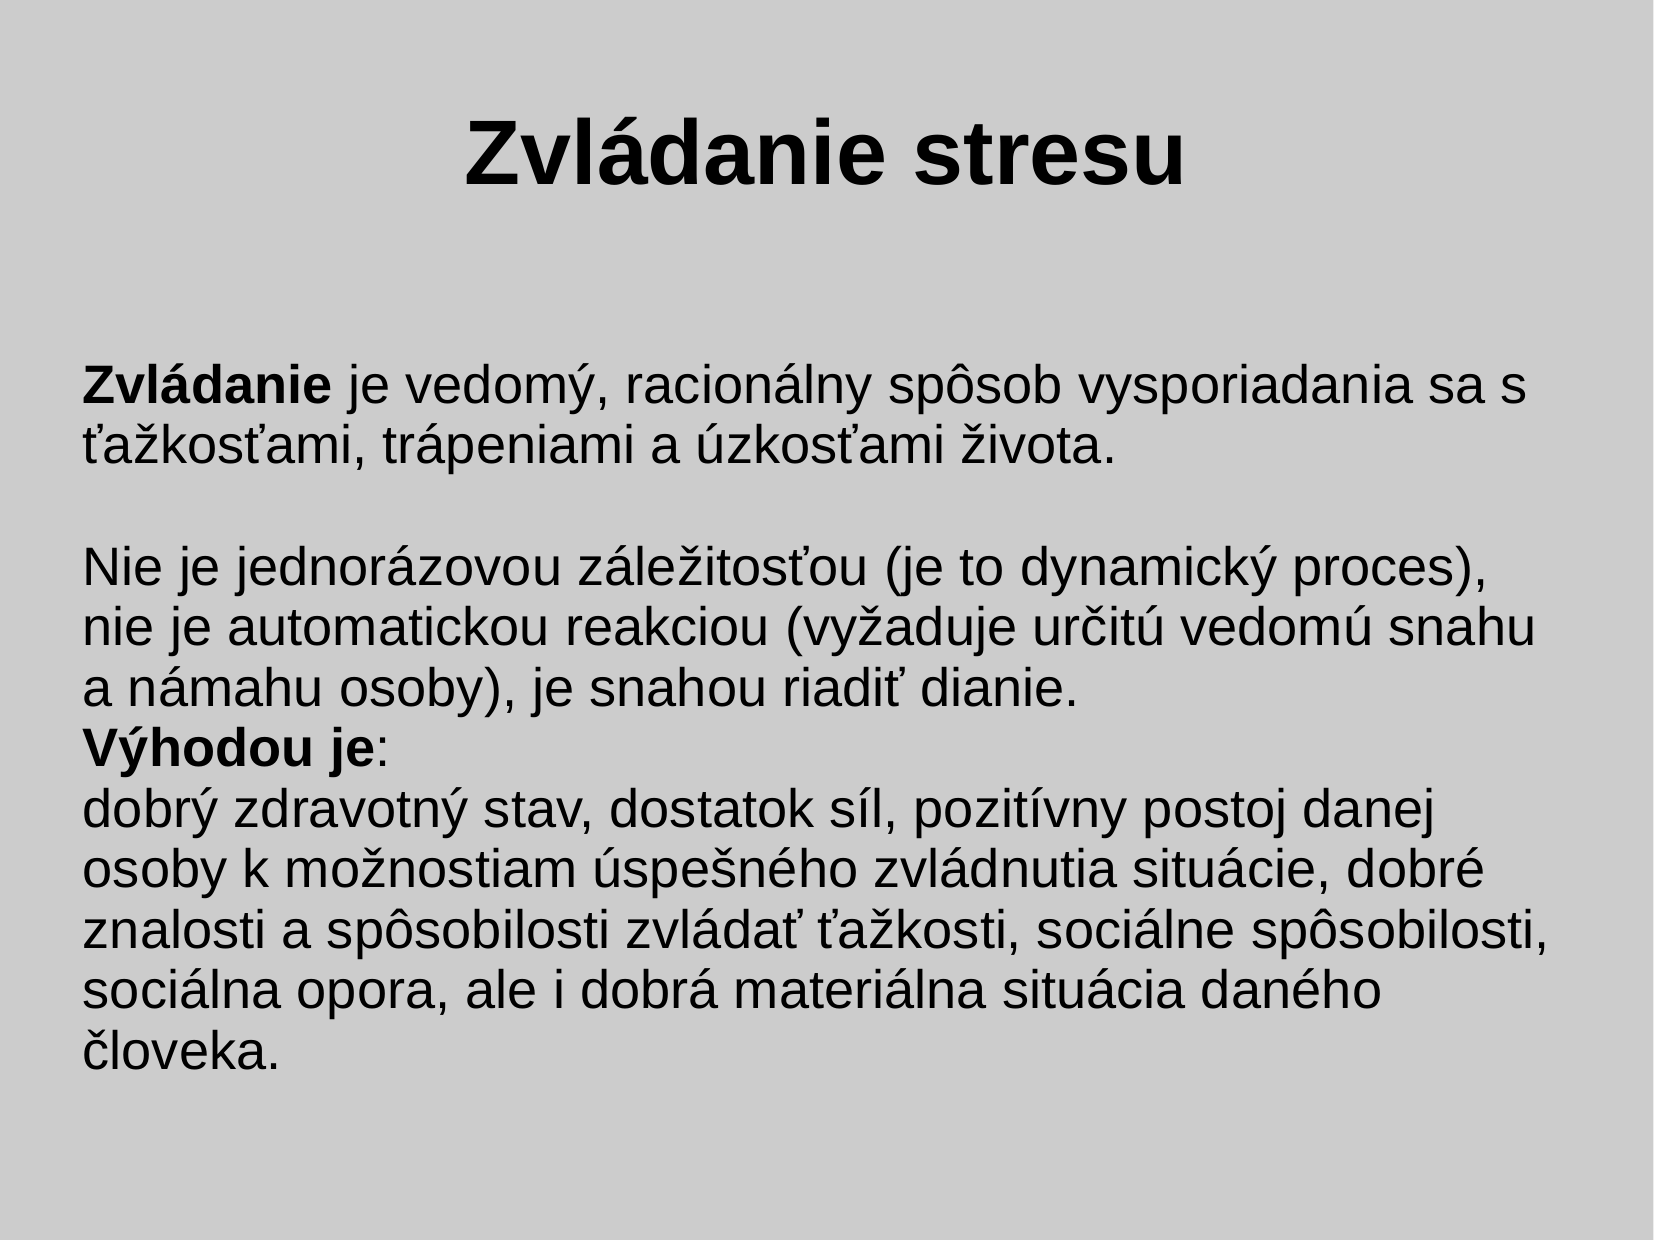

# Zvládanie stresu
Zvládanie je vedomý, racionálny spôsob vysporiadania sa s  ťažkosťami, trápeniami a úzkosťami života.
Nie je jednorázovou záležitosťou (je to dynamický proces), nie je automatickou reakciou (vyžaduje určitú vedomú snahu a námahu osoby), je snahou riadiť dianie.
Výhodou je:
dobrý zdravotný stav, dostatok síl, pozitívny postoj danej osoby k možnostiam úspešného zvládnutia situácie, dobré znalosti a spôsobilosti zvládať ťažkosti, sociálne spôsobilosti, sociálna opora, ale i dobrá materiálna situácia daného človeka.